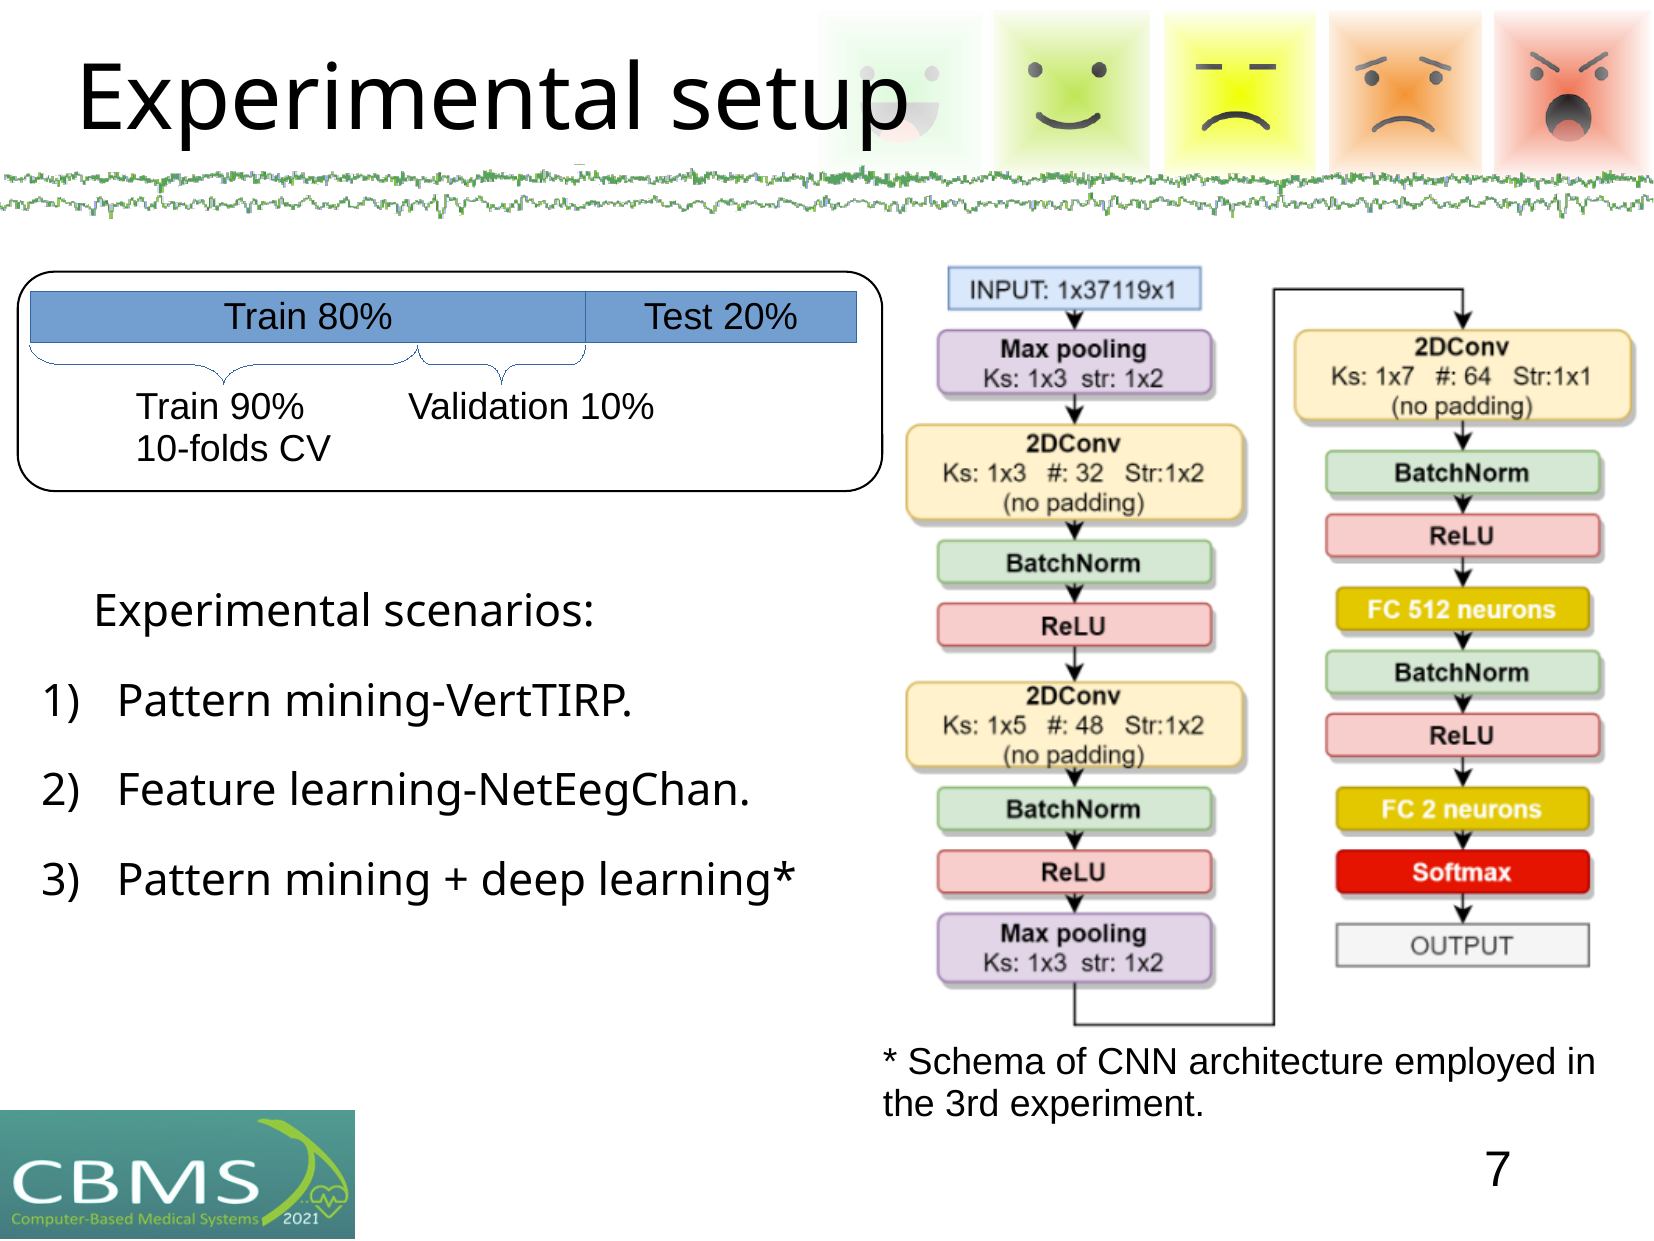

Experimental setup
Train 80%
Test 20%
Train 90%
10-folds CV
Validation 10%
# Experimental scenarios:
 Pattern mining-VertTIRP.
 Feature learning-NetEegChan.
 Pattern mining + deep learning*
* Schema of CNN architecture employed in the 3rd experiment.